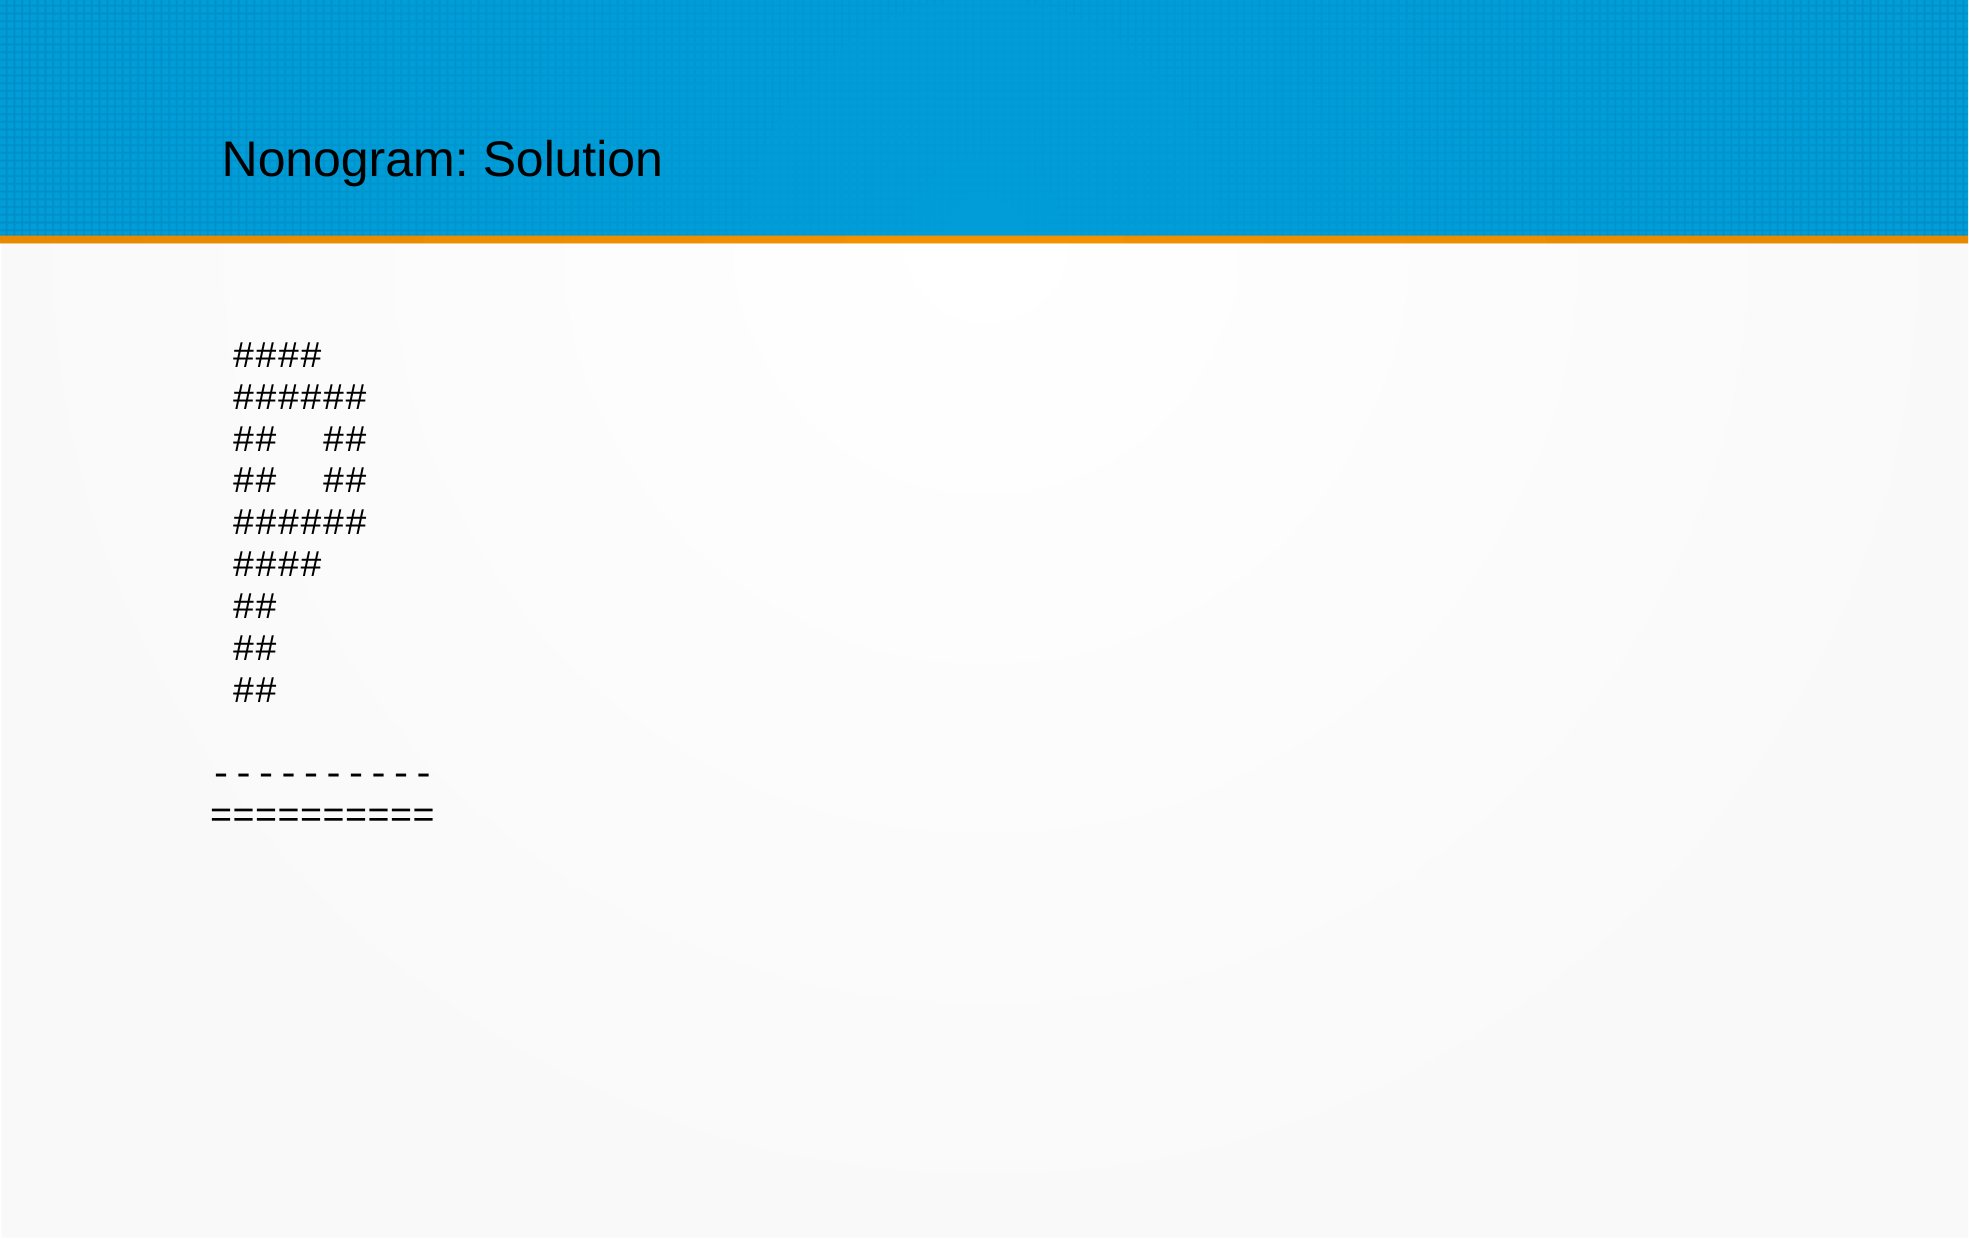

Nonogram: Solution
 ####
 ######
 ## ##
 ## ##
 ######
 ####
 ##
 ##
 ##
----------
==========